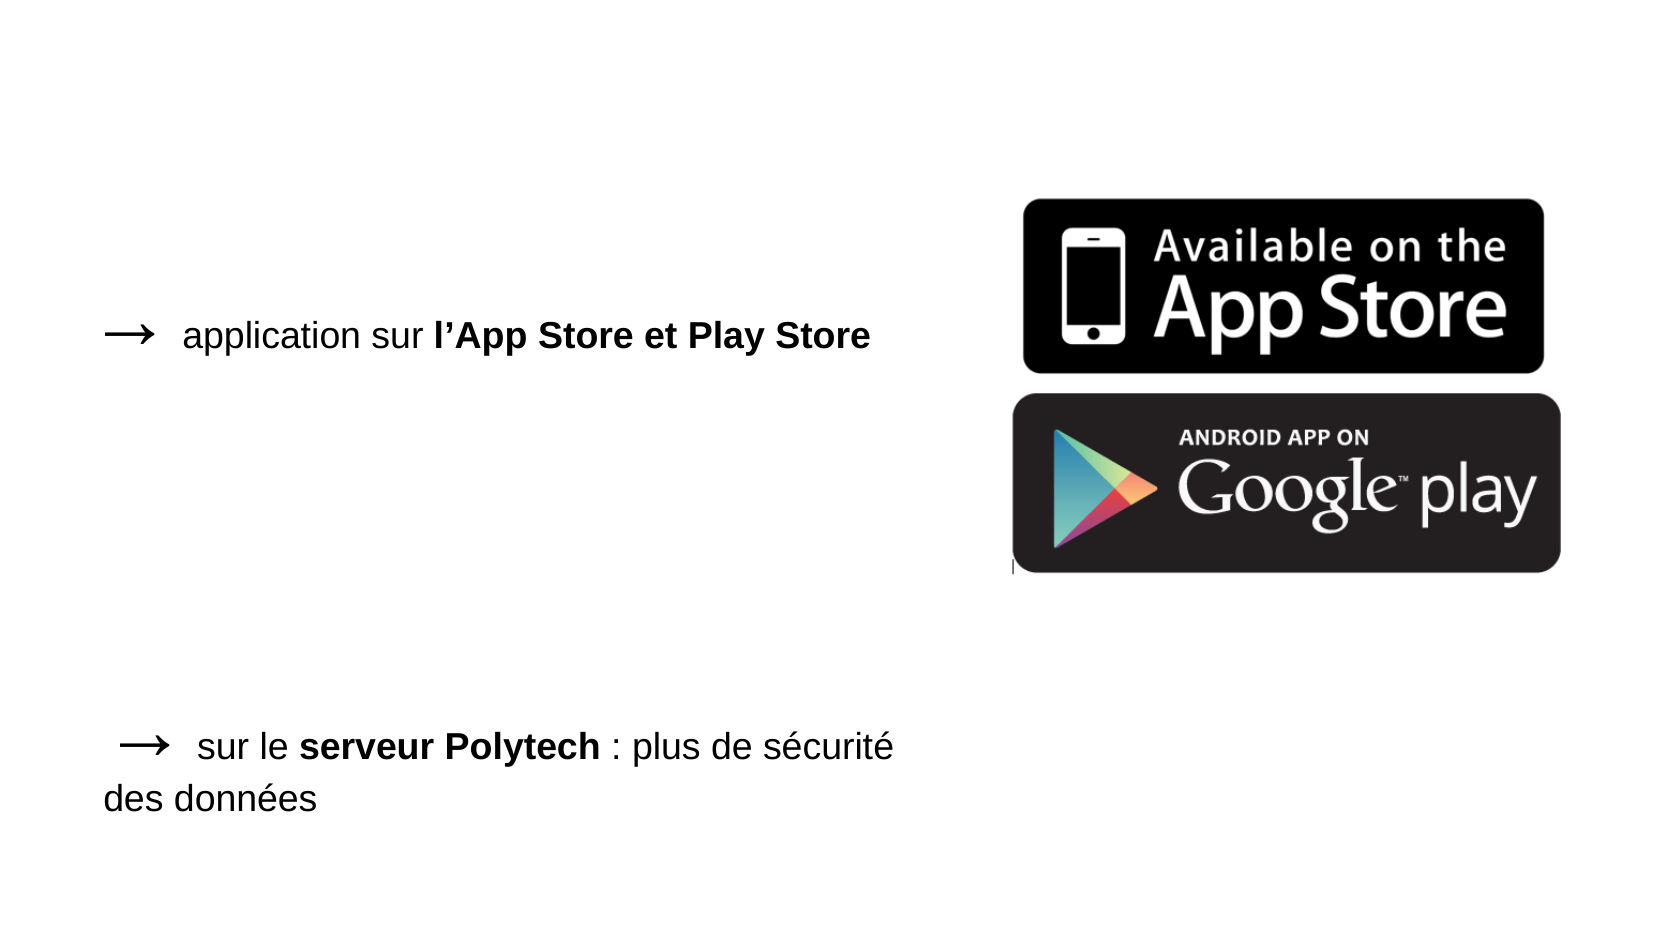

→ application sur l’App Store et Play Store
→ sur le serveur Polytech : plus de sécurité
des données